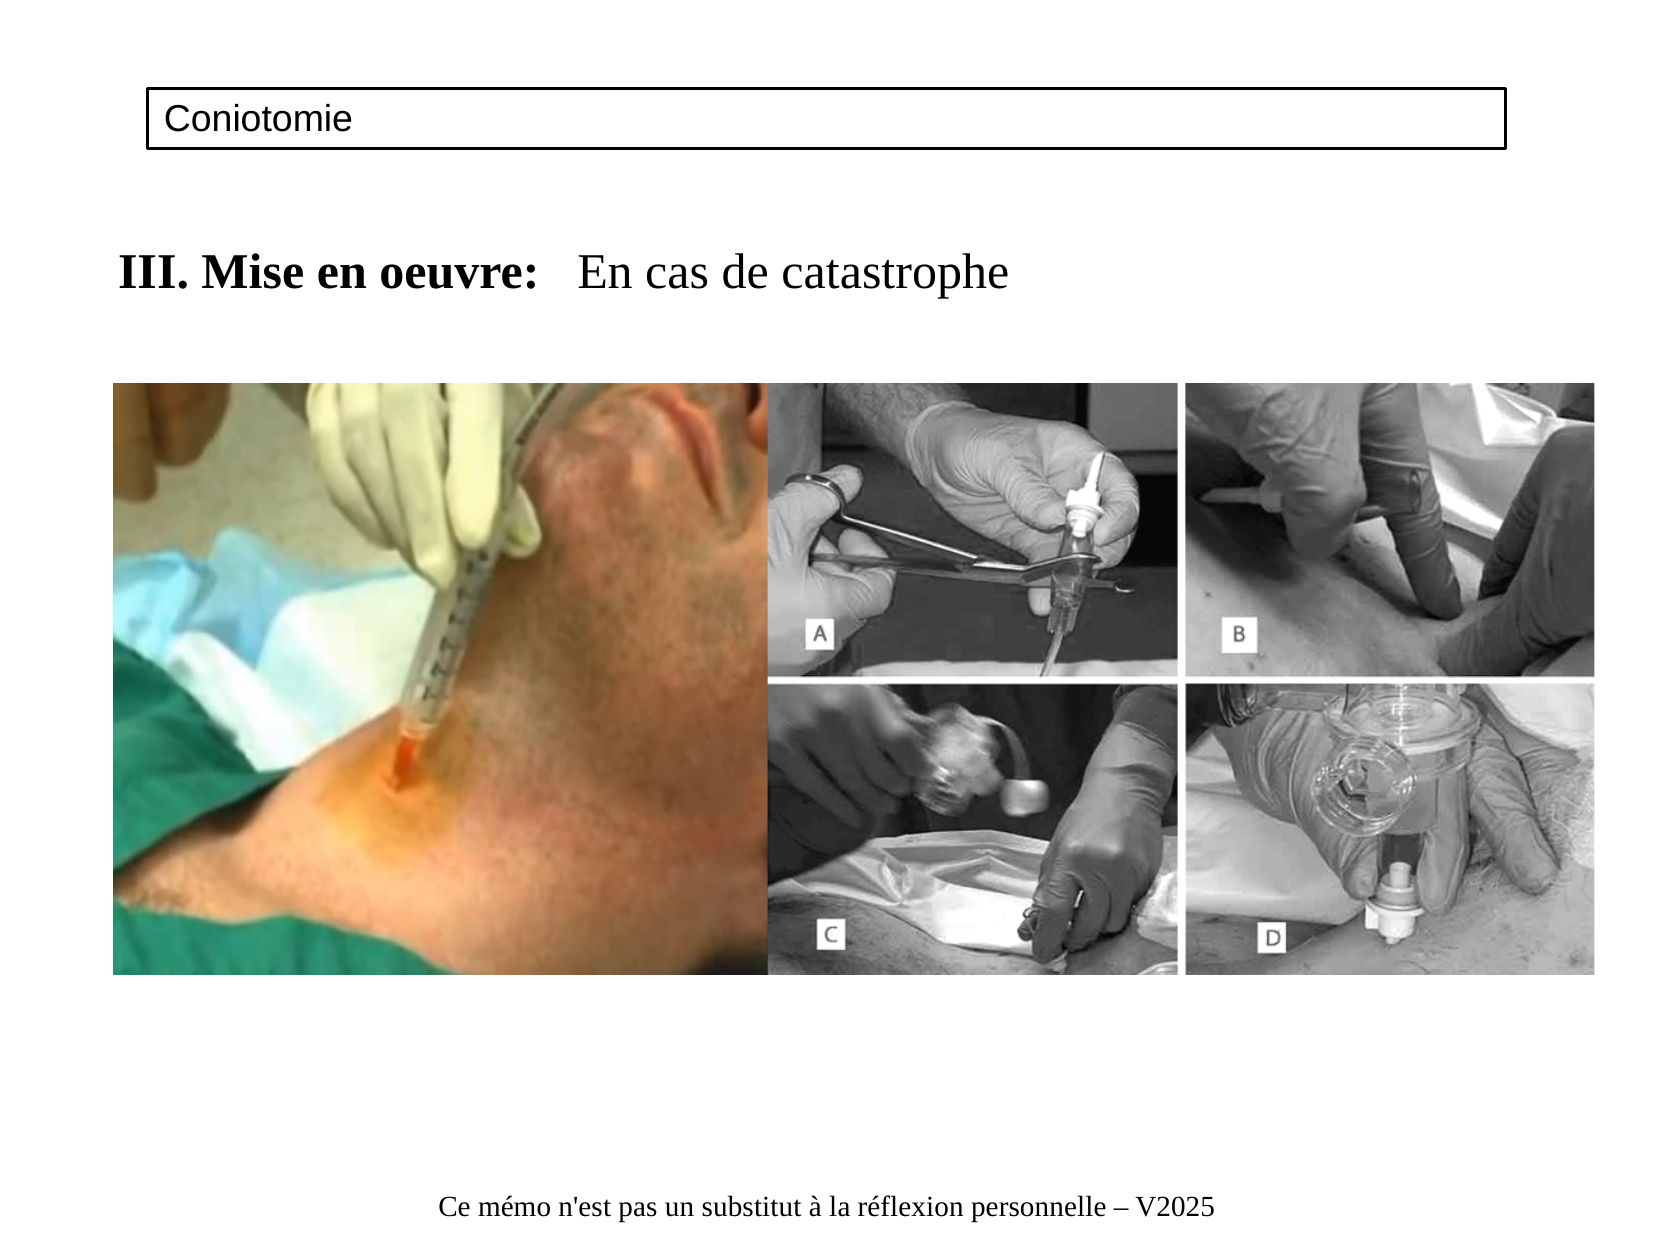

Coniotomie
III. Mise en oeuvre: En cas de catastrophe
Ce mémo n'est pas un substitut à la réflexion personnelle – V2025